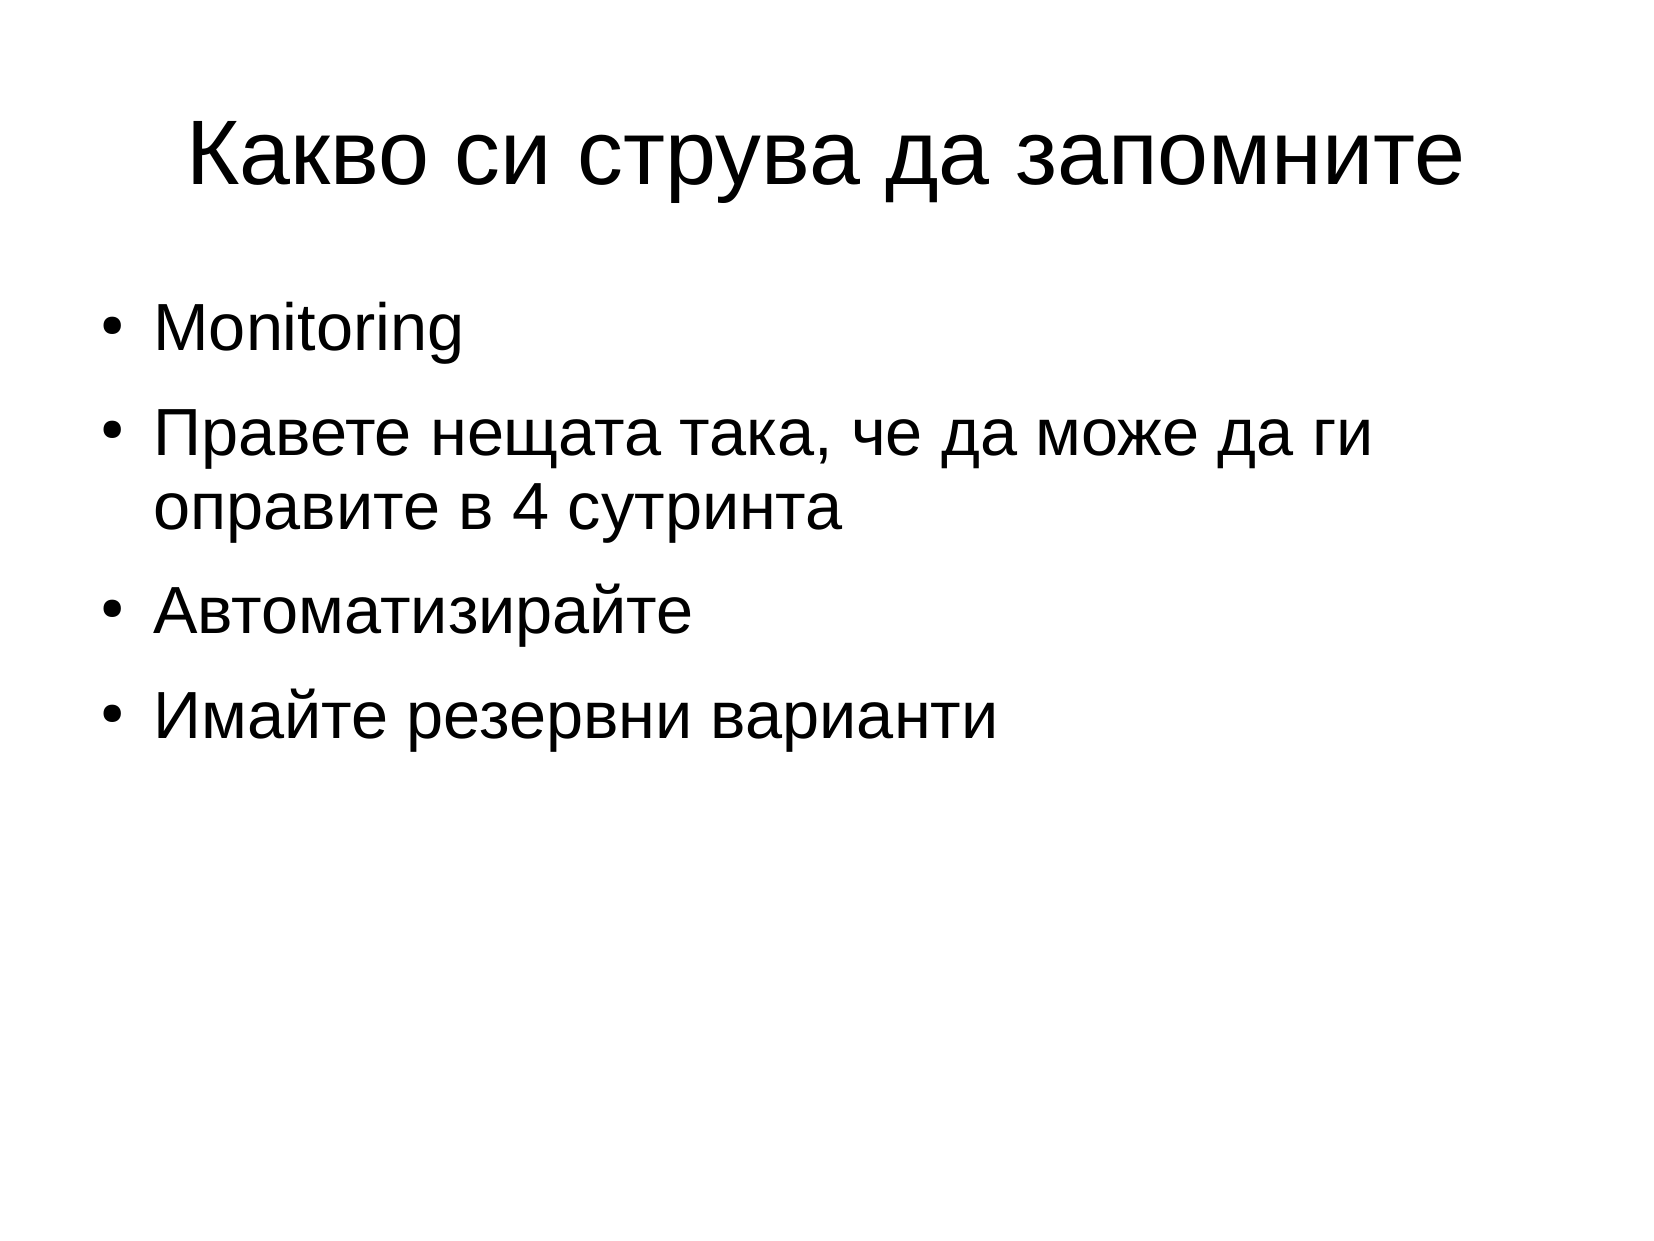

# Какво си струва да запомните
Monitoring
Правете нещата така, че да може да ги оправите в 4 сутринта
Автоматизирайте
Имайте резервни варианти